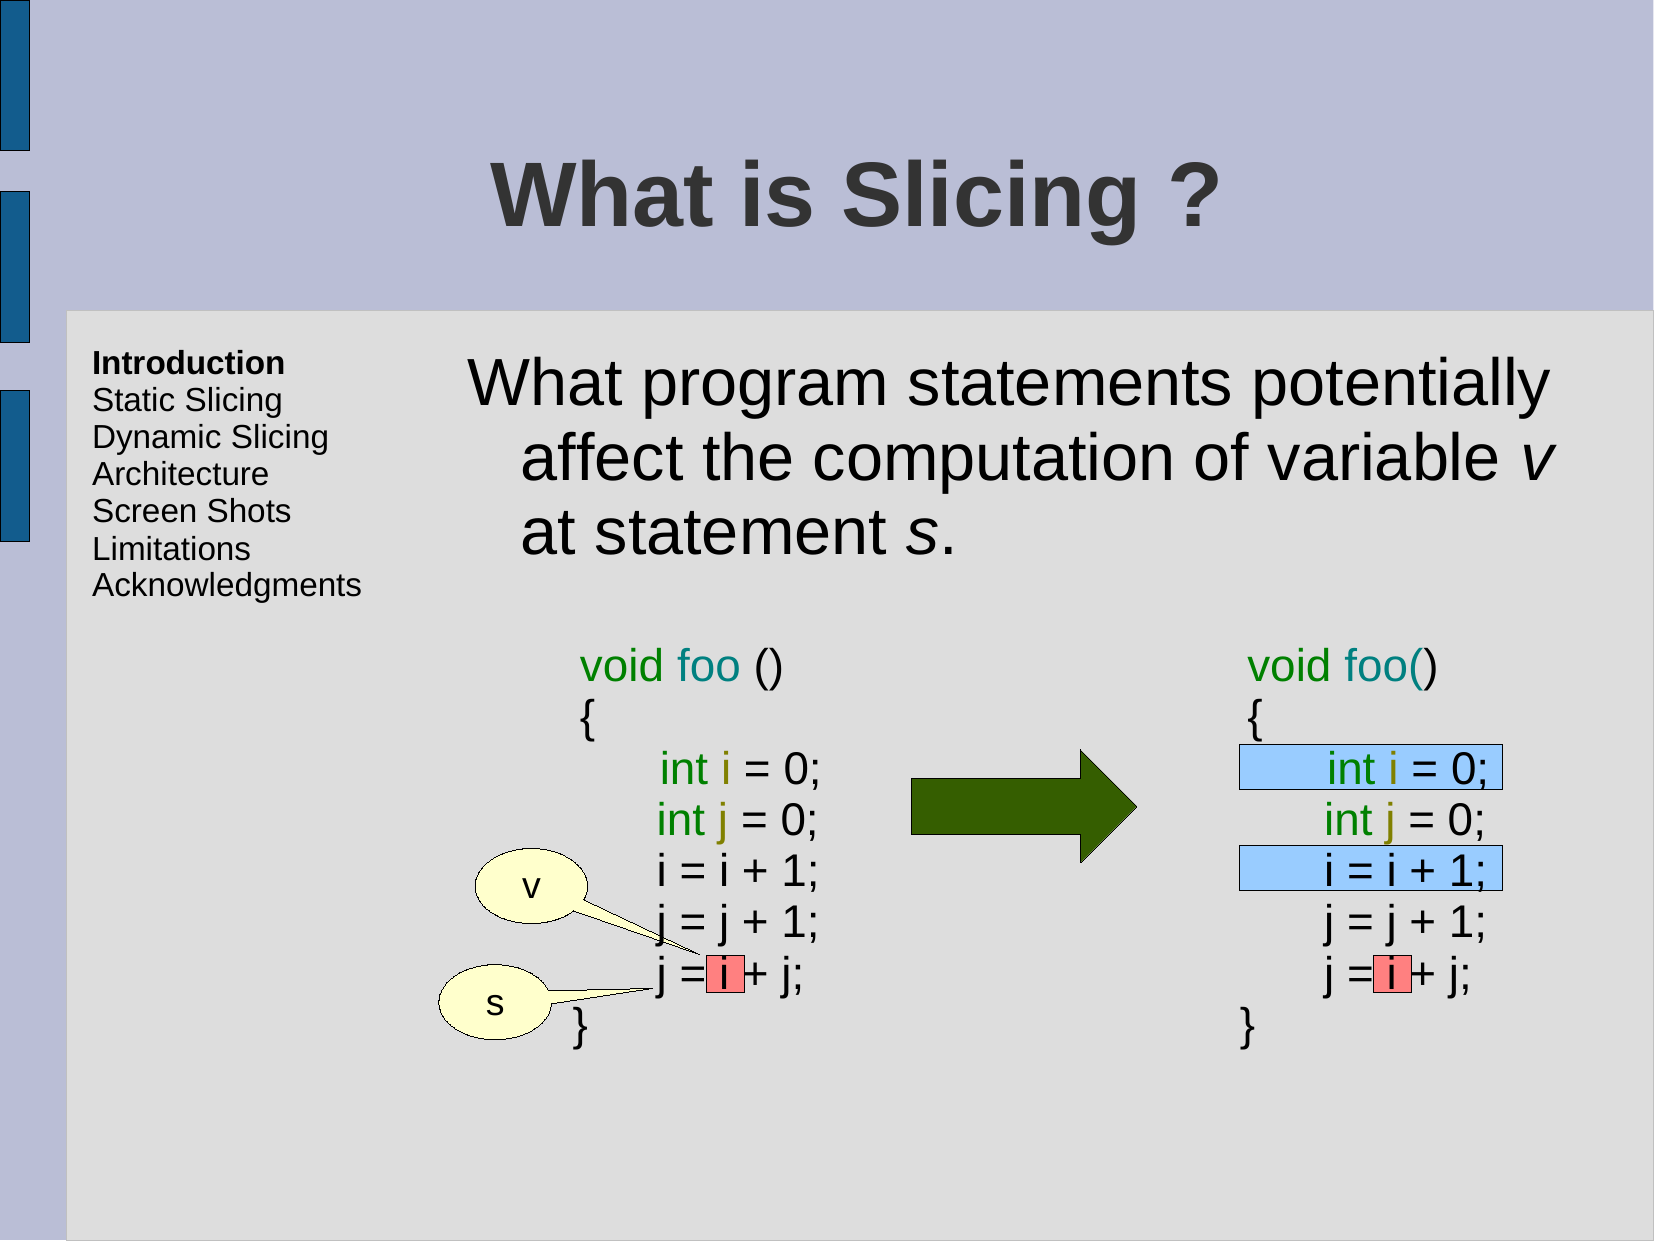

# What is Slicing ?
Introduction
Static Slicing
Dynamic Slicing
Architecture
Screen Shots
Limitations
Acknowledgments
What program statements potentially affect the computation of variable v at statement s.
void foo ()
{
int i = 0;
int j = 0;
i = i + 1;
j = j + 1;
j = i + j;
}
void foo()
{
int i = 0;
int j = 0;
i = i + 1;
j = j + 1;
j = i + j;
}
v
s